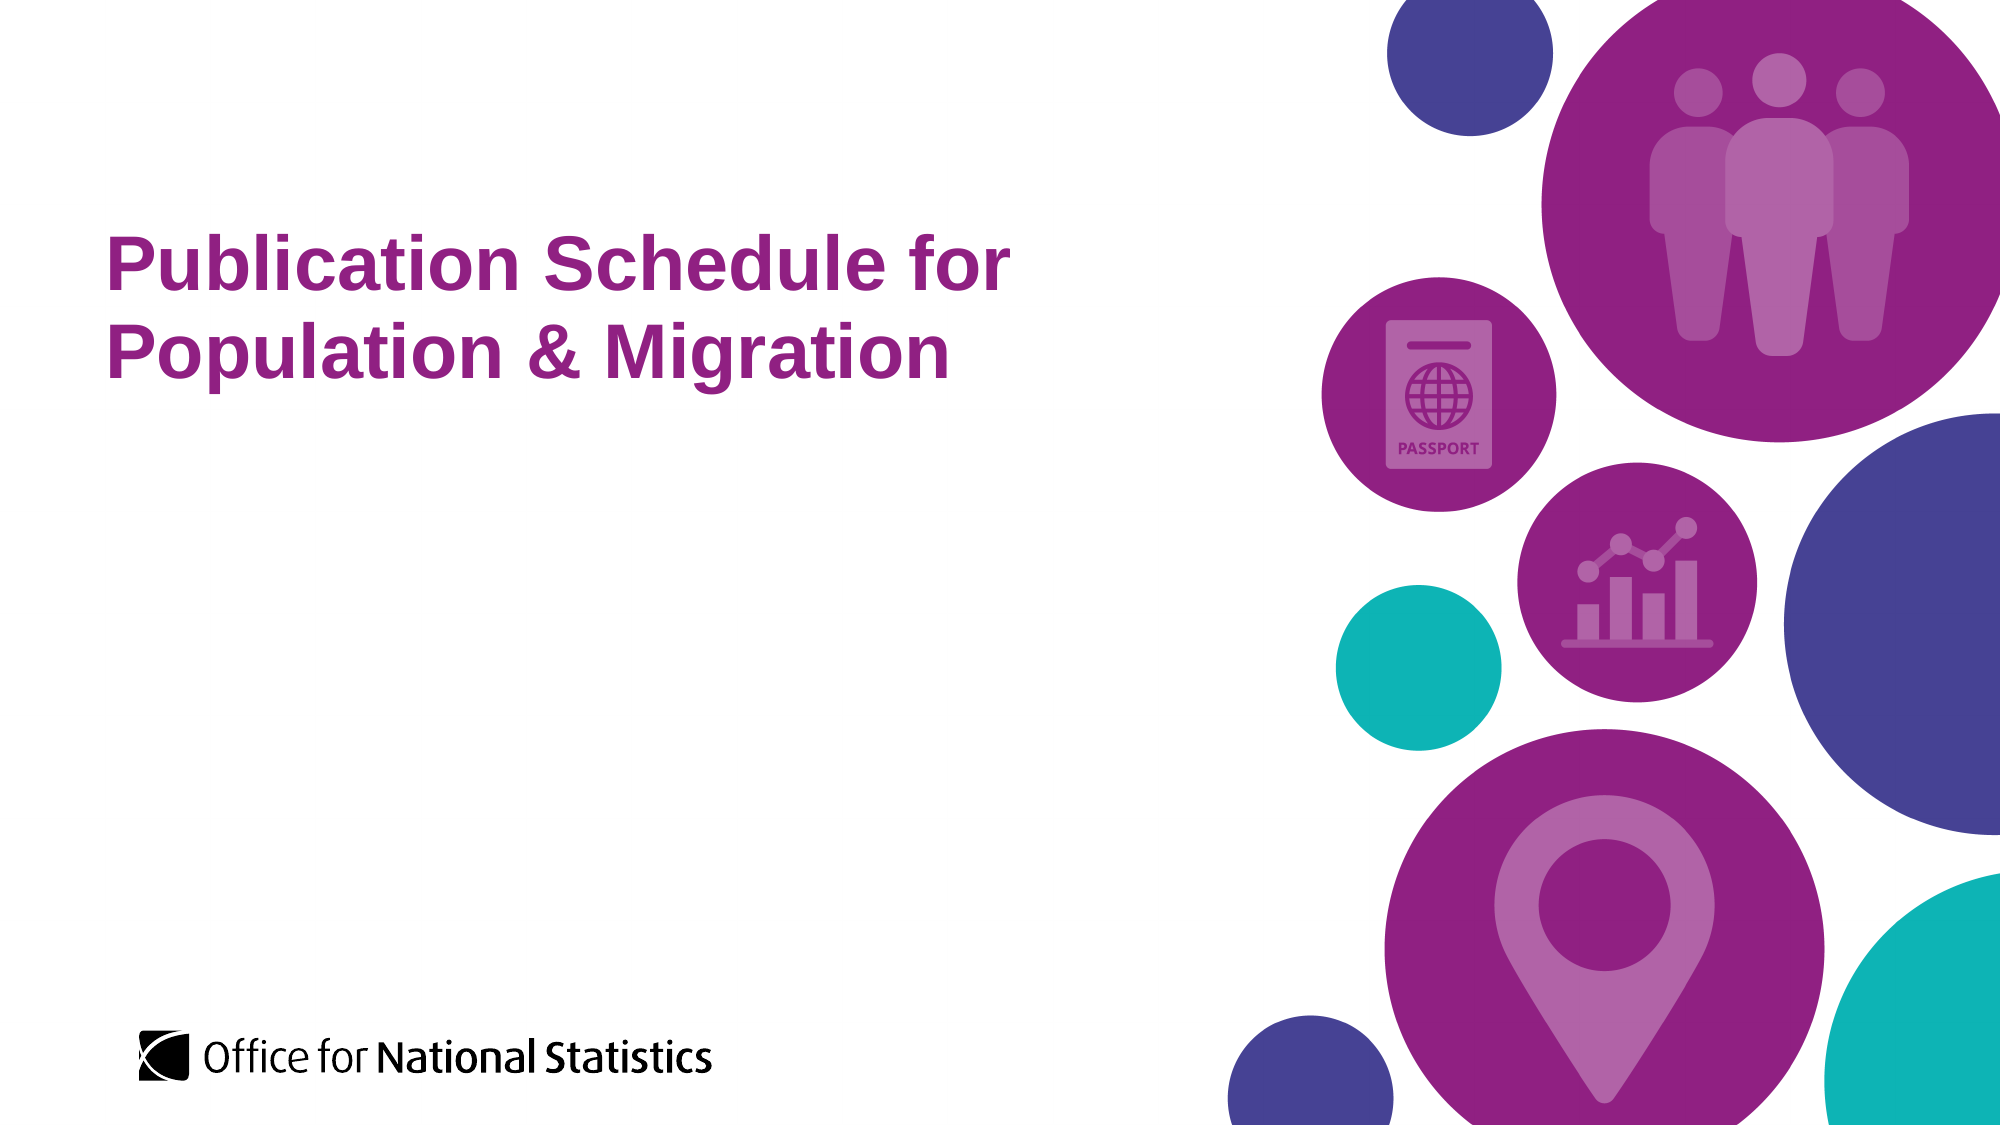

# Publication Schedule for Population & Migration